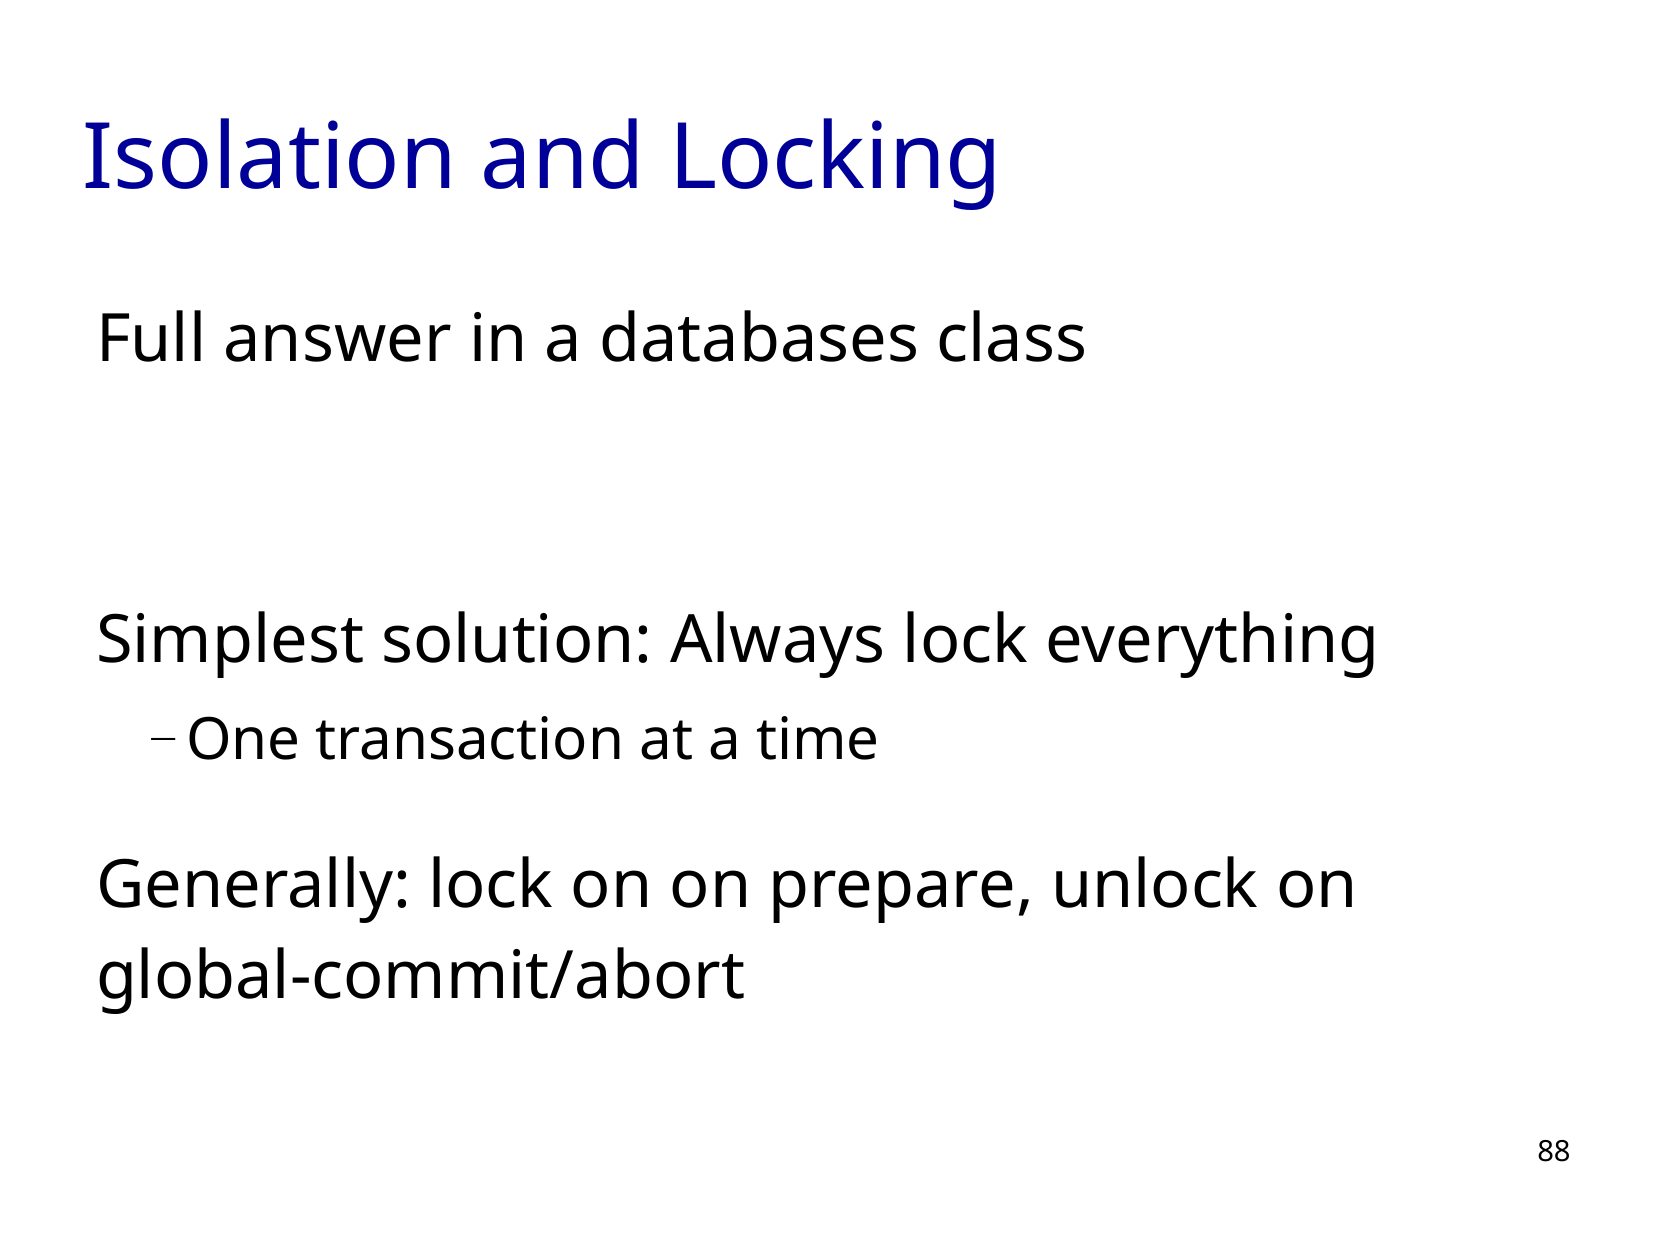

# Isolation and Locking
Full answer in a databases class
Simplest solution: Always lock everything
One transaction at a time
Generally: lock on on prepare, unlock on global-commit/abort
88